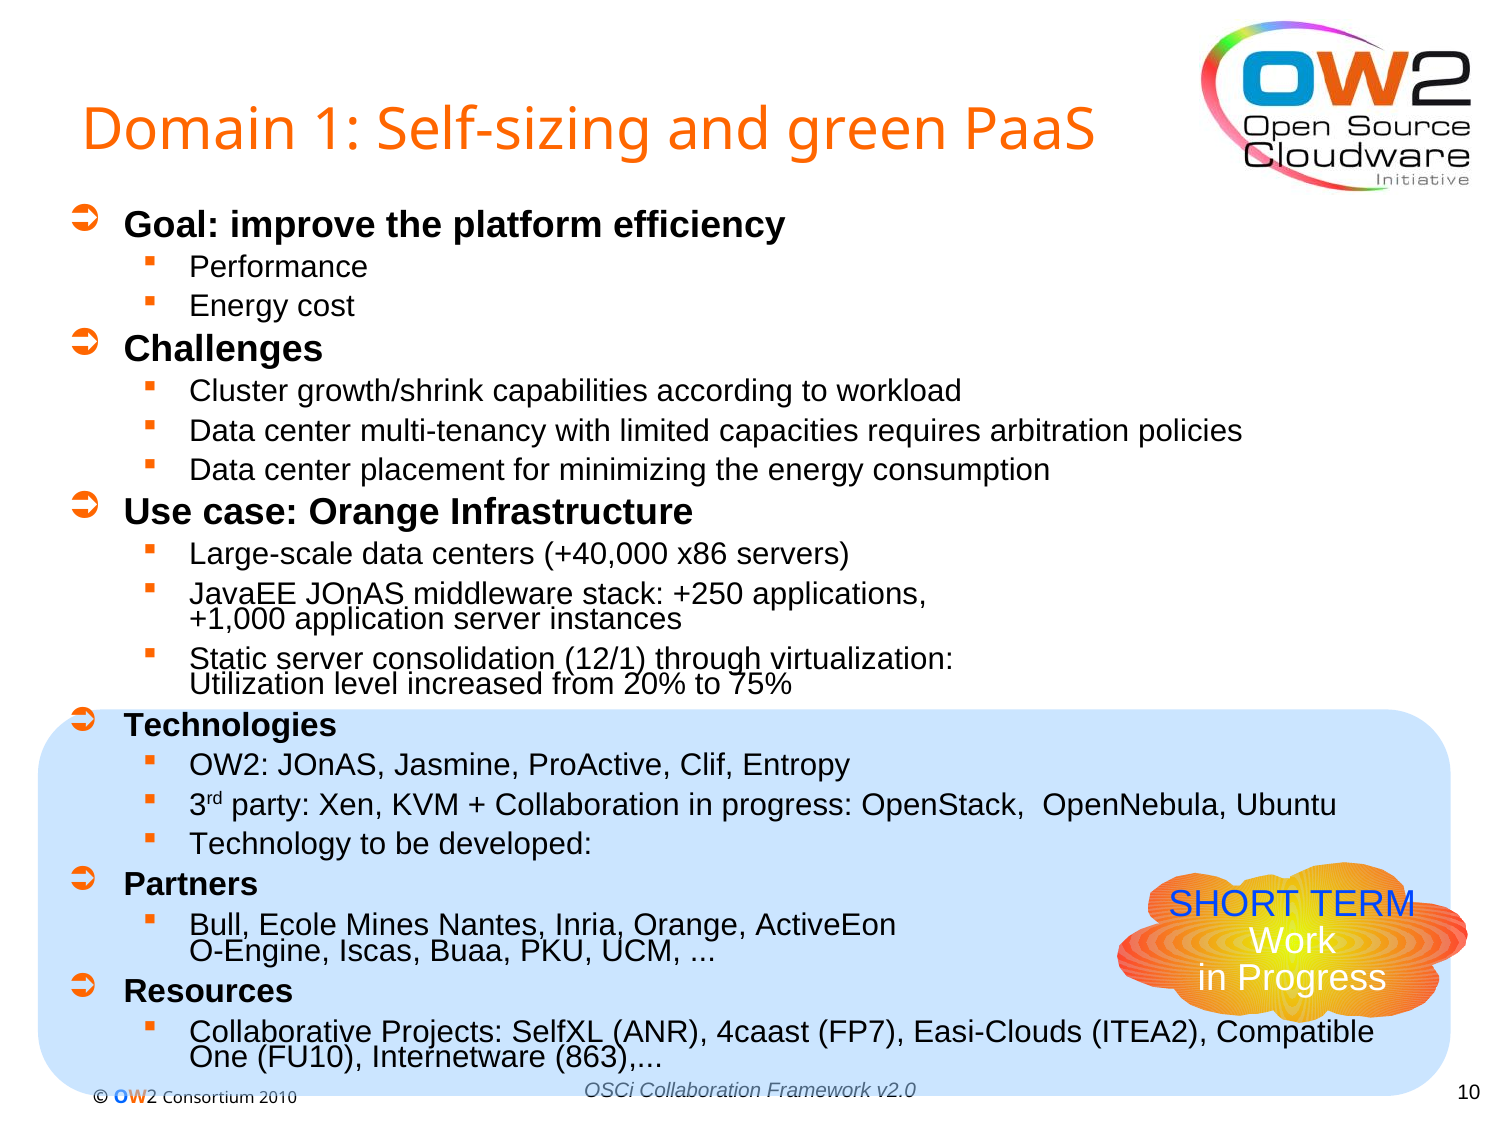

Domain 1: Self-sizing and green PaaS
# Goal: improve the platform efficiency
Performance
Energy cost
Challenges
Cluster growth/shrink capabilities according to workload
Data center multi-tenancy with limited capacities requires arbitration policies
Data center placement for minimizing the energy consumption
Use case: Orange Infrastructure
Large-scale data centers (+40,000 x86 servers)
JavaEE JOnAS middleware stack: +250 applications,
+1,000 application server instances
Static server consolidation (12/1) through virtualization:
Utilization level increased from 20% to 75%
Technologies
OW2: JOnAS, Jasmine, ProActive, Clif, Entropy
3rd party: Xen, KVM + Collaboration in progress: OpenStack, OpenNebula, Ubuntu
Technology to be developed:
Partners
Bull, Ecole Mines Nantes, Inria, Orange, ActiveEon
O-Engine, Iscas, Buaa, PKU, UCM, ...
Resources
Collaborative Projects: SelfXL (ANR), 4caast (FP7), Easi-Clouds (ITEA2), Compatible One (FU10), Internetware (863),...
SHORT TERM
Work
in Progress